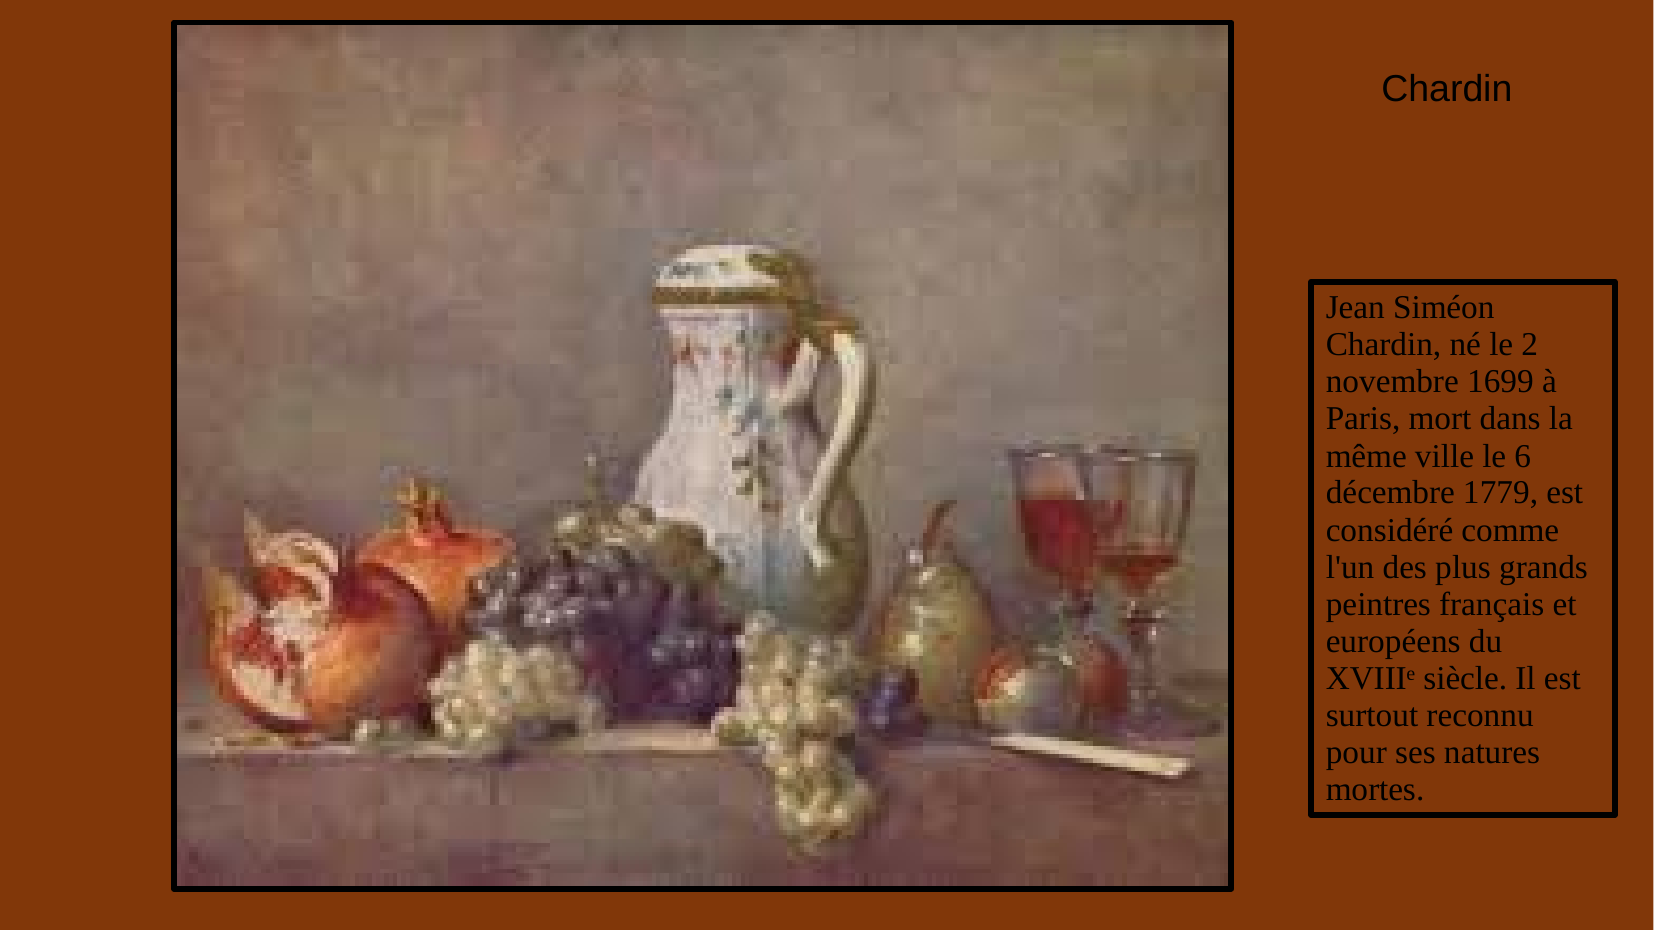

# Chardin
Jean Siméon Chardin, né le 2 novembre 1699 à Paris, mort dans la même ville le 6 décembre 1779, est considéré comme l'un des plus grands peintres français et européens du XVIIIᵉ siècle. Il est surtout reconnu pour ses natures mortes.